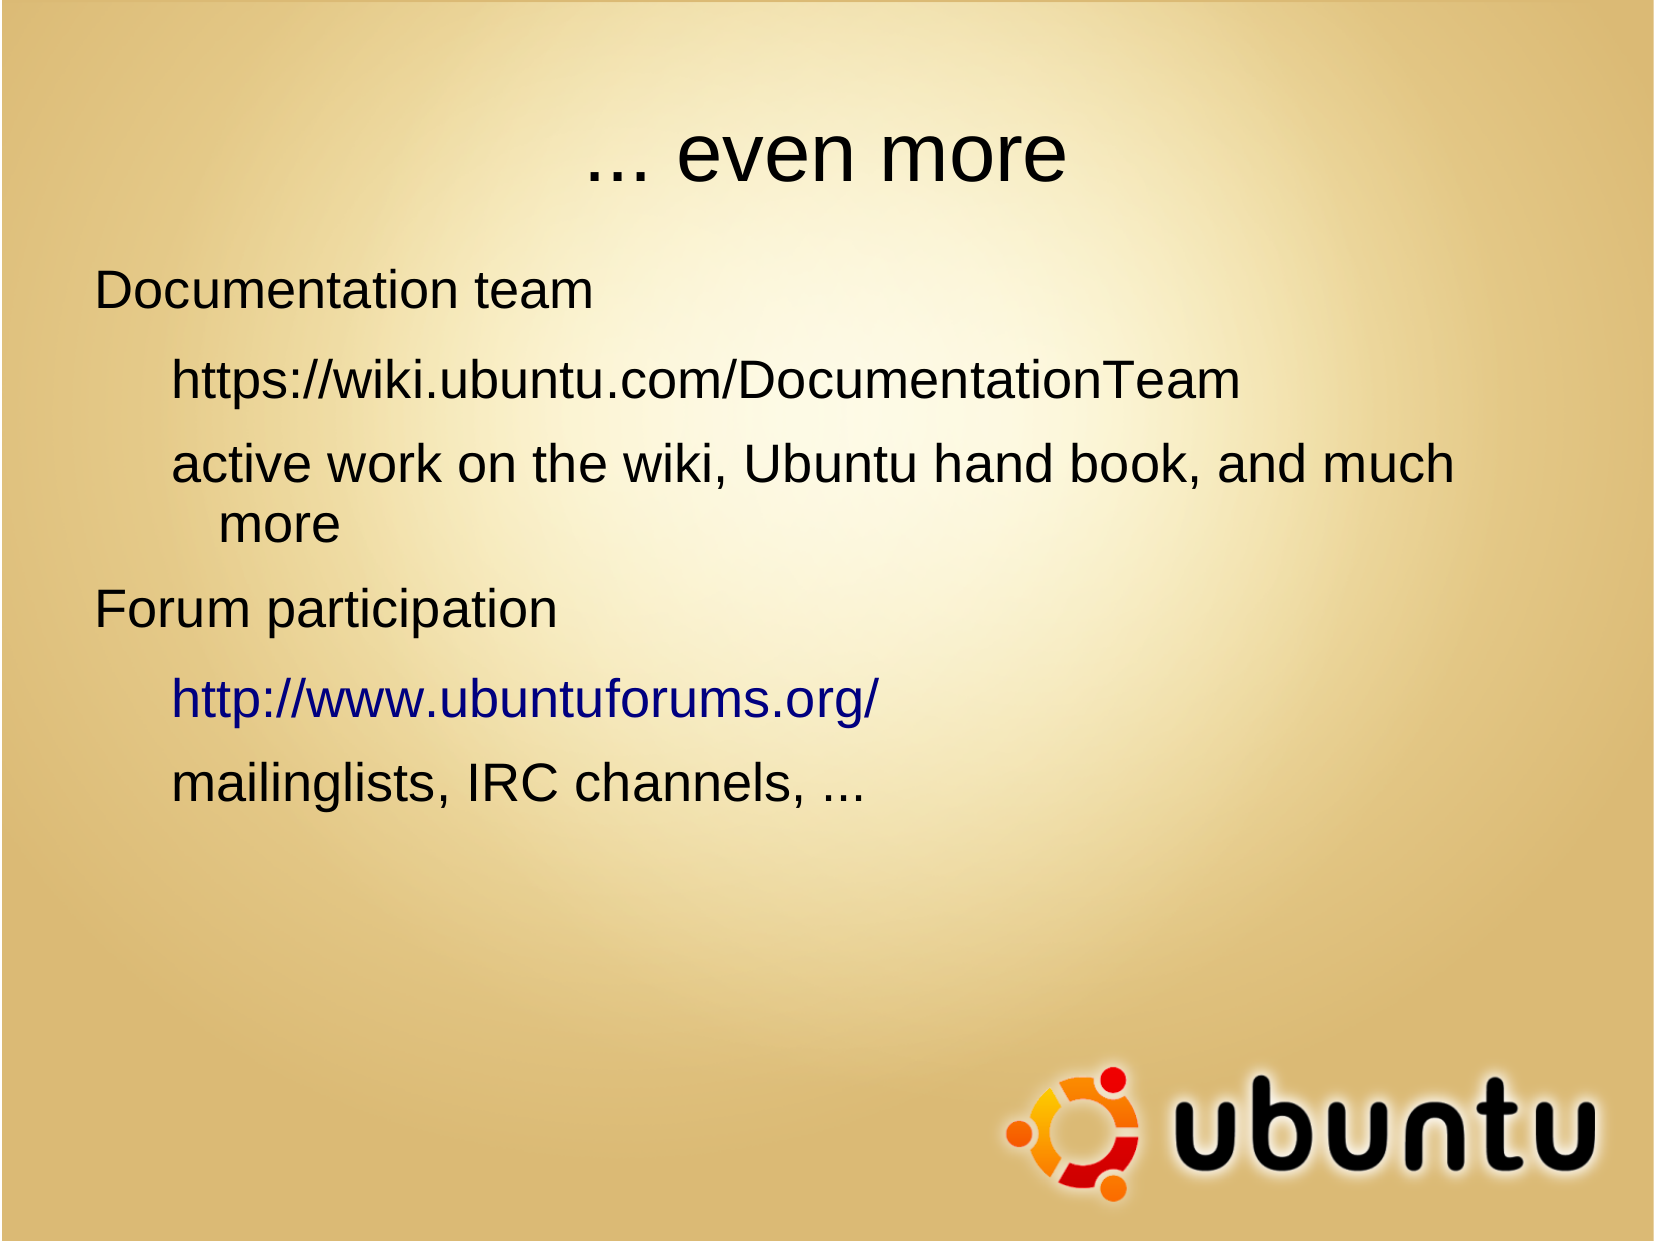

# ... even more
Documentation team
https://wiki.ubuntu.com/DocumentationTeam
active work on the wiki, Ubuntu hand book, and much more
Forum participation
http://www.ubuntuforums.org/
mailinglists, IRC channels, ...